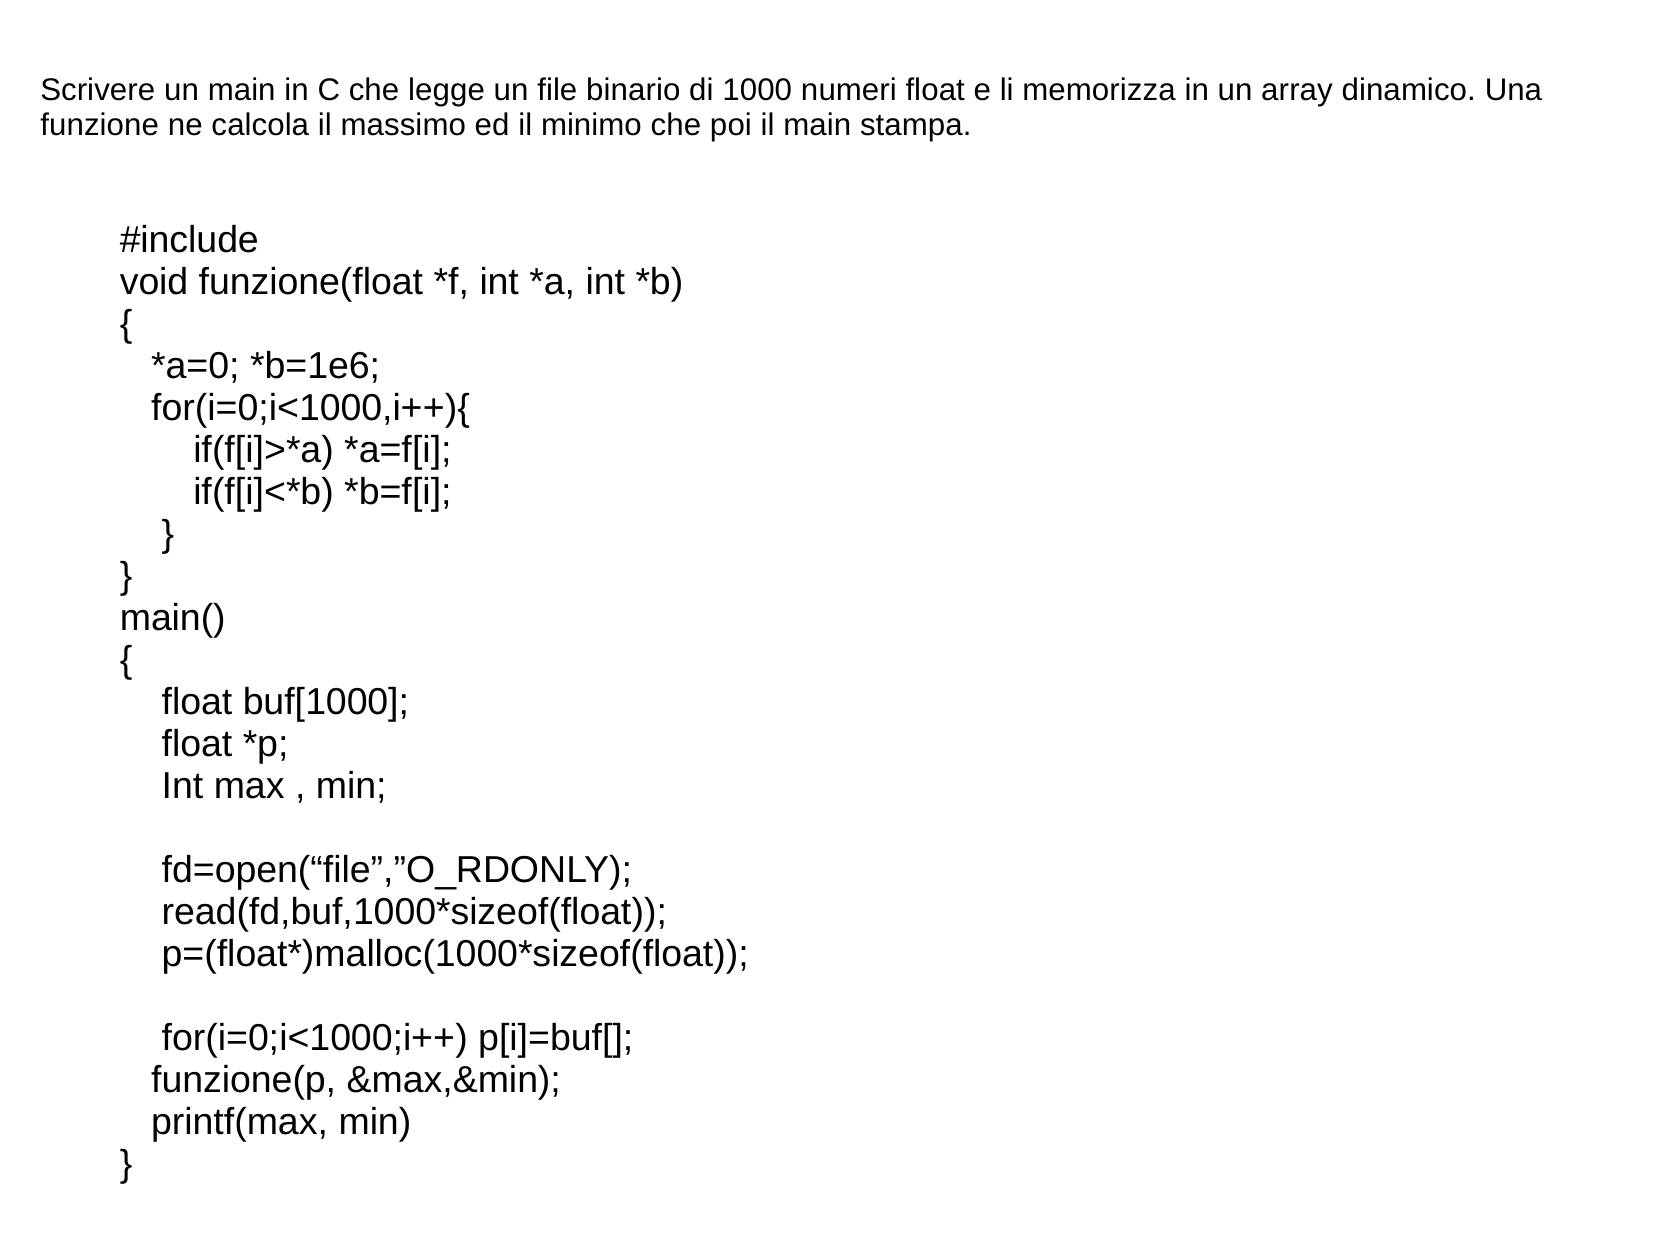

Scrivere un main in C che legge un file binario di 1000 numeri float e li memorizza in un array dinamico. Una funzione ne calcola il massimo ed il minimo che poi il main stampa.
#include
void funzione(float *f, int *a, int *b)
{
 *a=0; *b=1e6;
 for(i=0;i<1000,i++){
 if(f[i]>*a) *a=f[i];
 if(f[i]<*b) *b=f[i];
 }
}
main()
{
 float buf[1000];
 float *p;
 Int max , min;
 fd=open(“file”,”O_RDONLY);
 read(fd,buf,1000*sizeof(float));
 p=(float*)malloc(1000*sizeof(float));
 for(i=0;i<1000;i++) p[i]=buf[];
 funzione(p, &max,&min);
 printf(max, min)
}